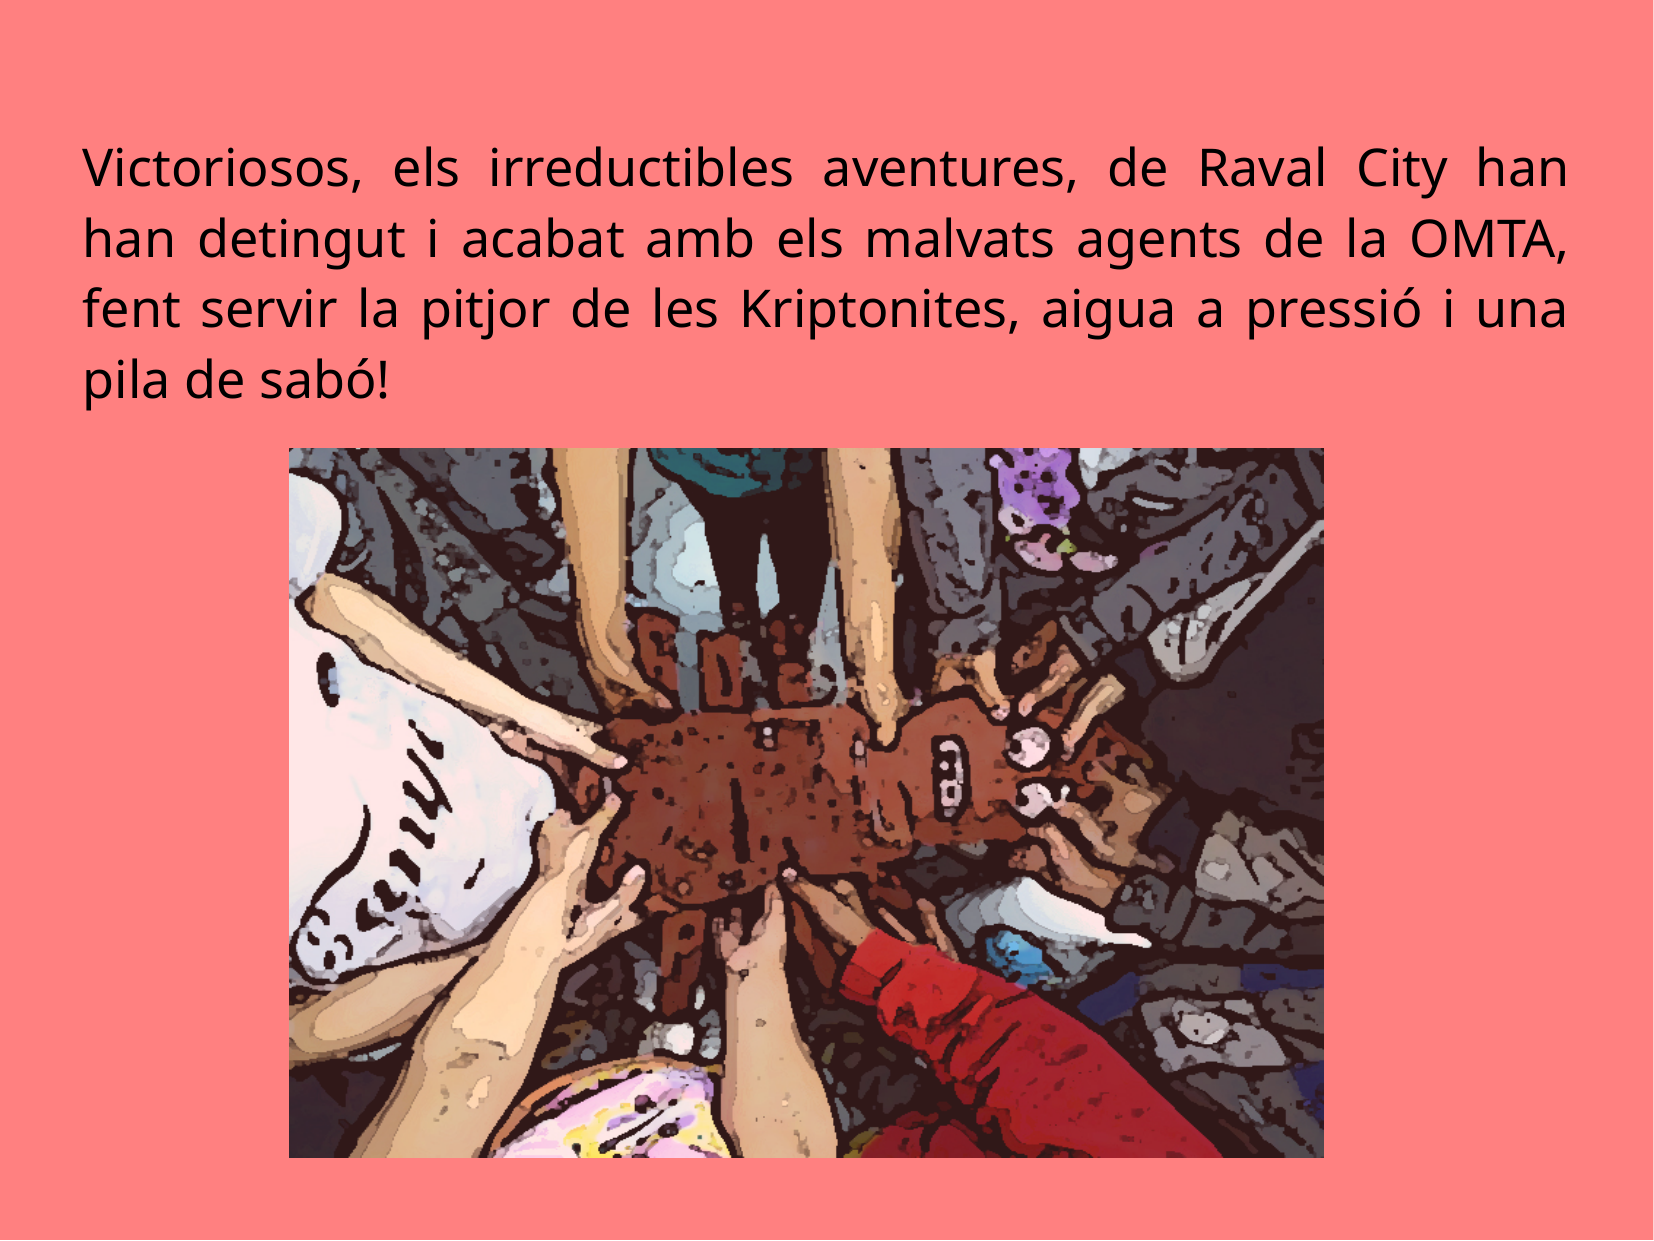

# Victoriosos, els irreductibles aventures, de Raval City han han detingut i acabat amb els malvats agents de la OMTA, fent servir la pitjor de les Kriptonites, aigua a pressió i una pila de sabó!